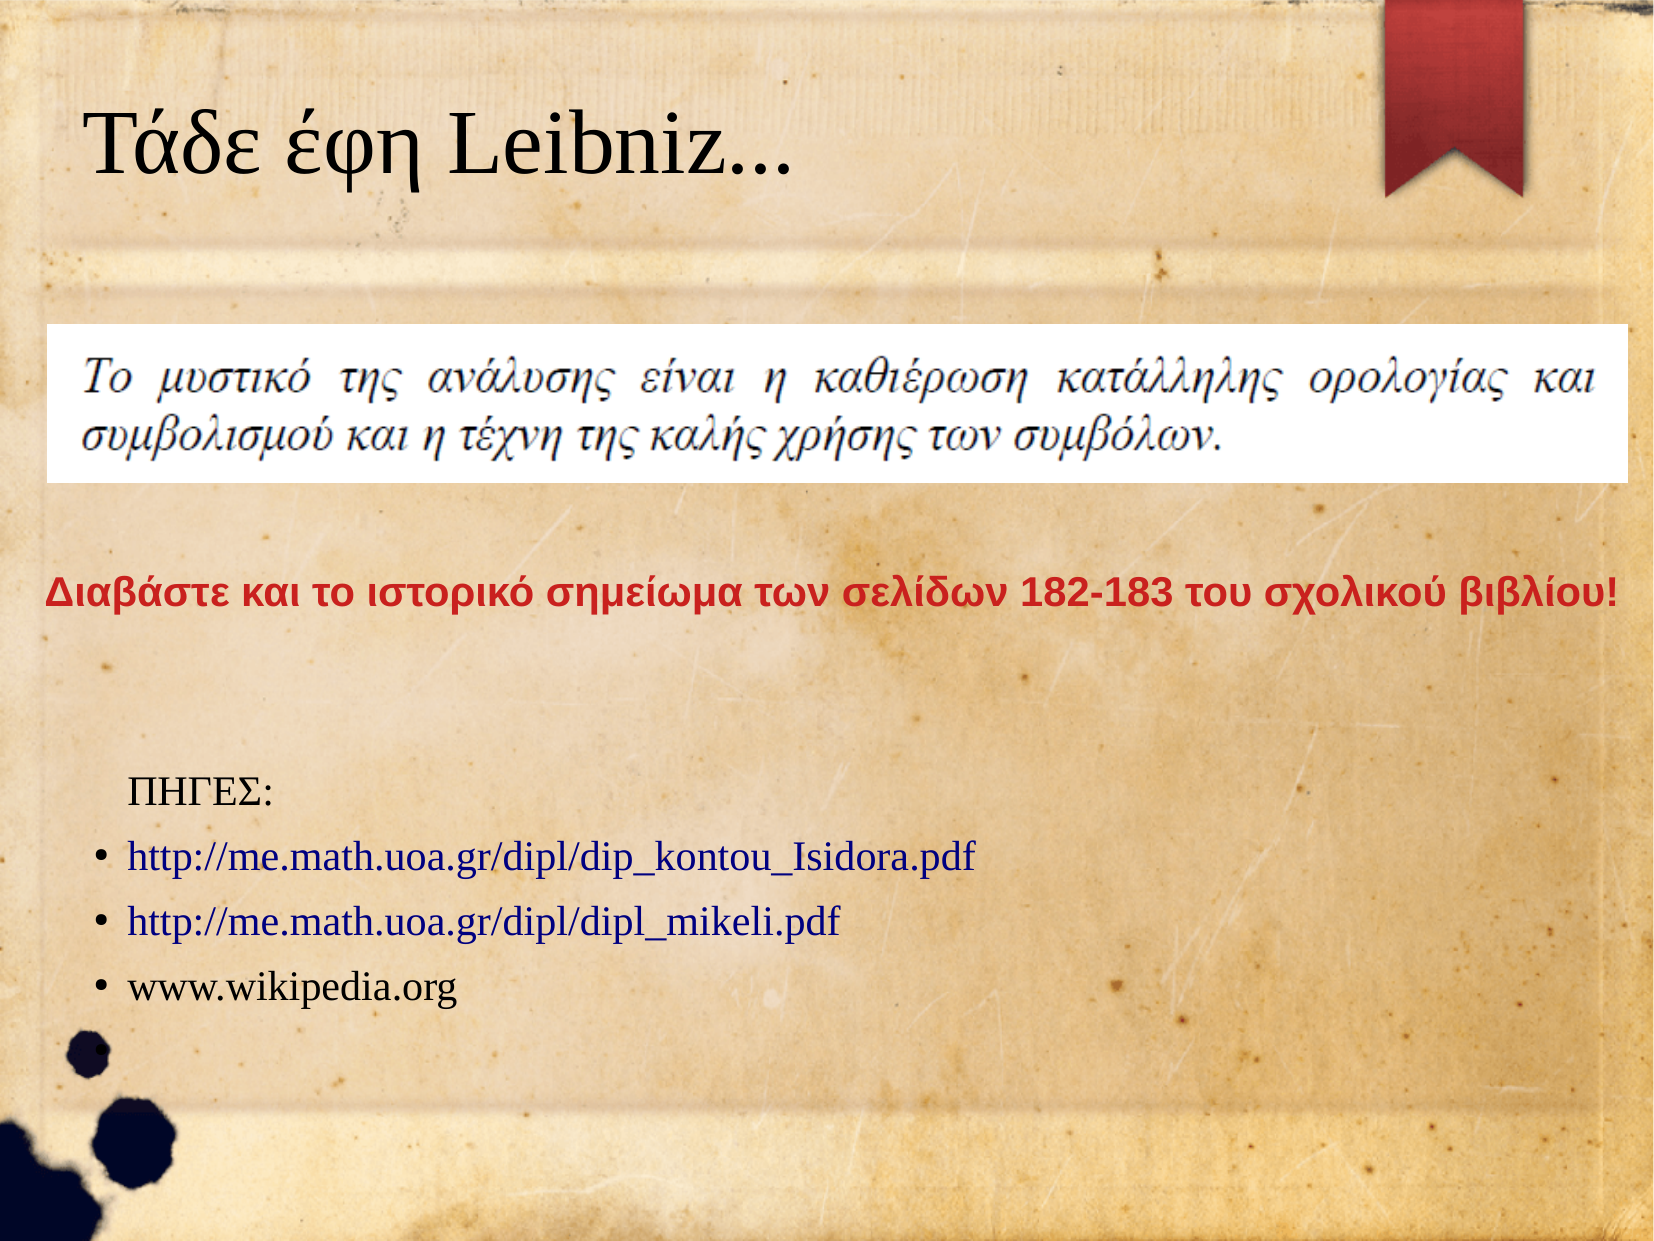

# Τάδε έφη Leibniz...
Διαβάστε και το ιστορικό σημείωμα των σελίδων 182-183 του σχολικού βιβλίου!
ΠΗΓΕΣ:
http://me.math.uoa.gr/dipl/dip_kontou_Isidora.pdf
http://me.math.uoa.gr/dipl/dipl_mikeli.pdf
www.wikipedia.org